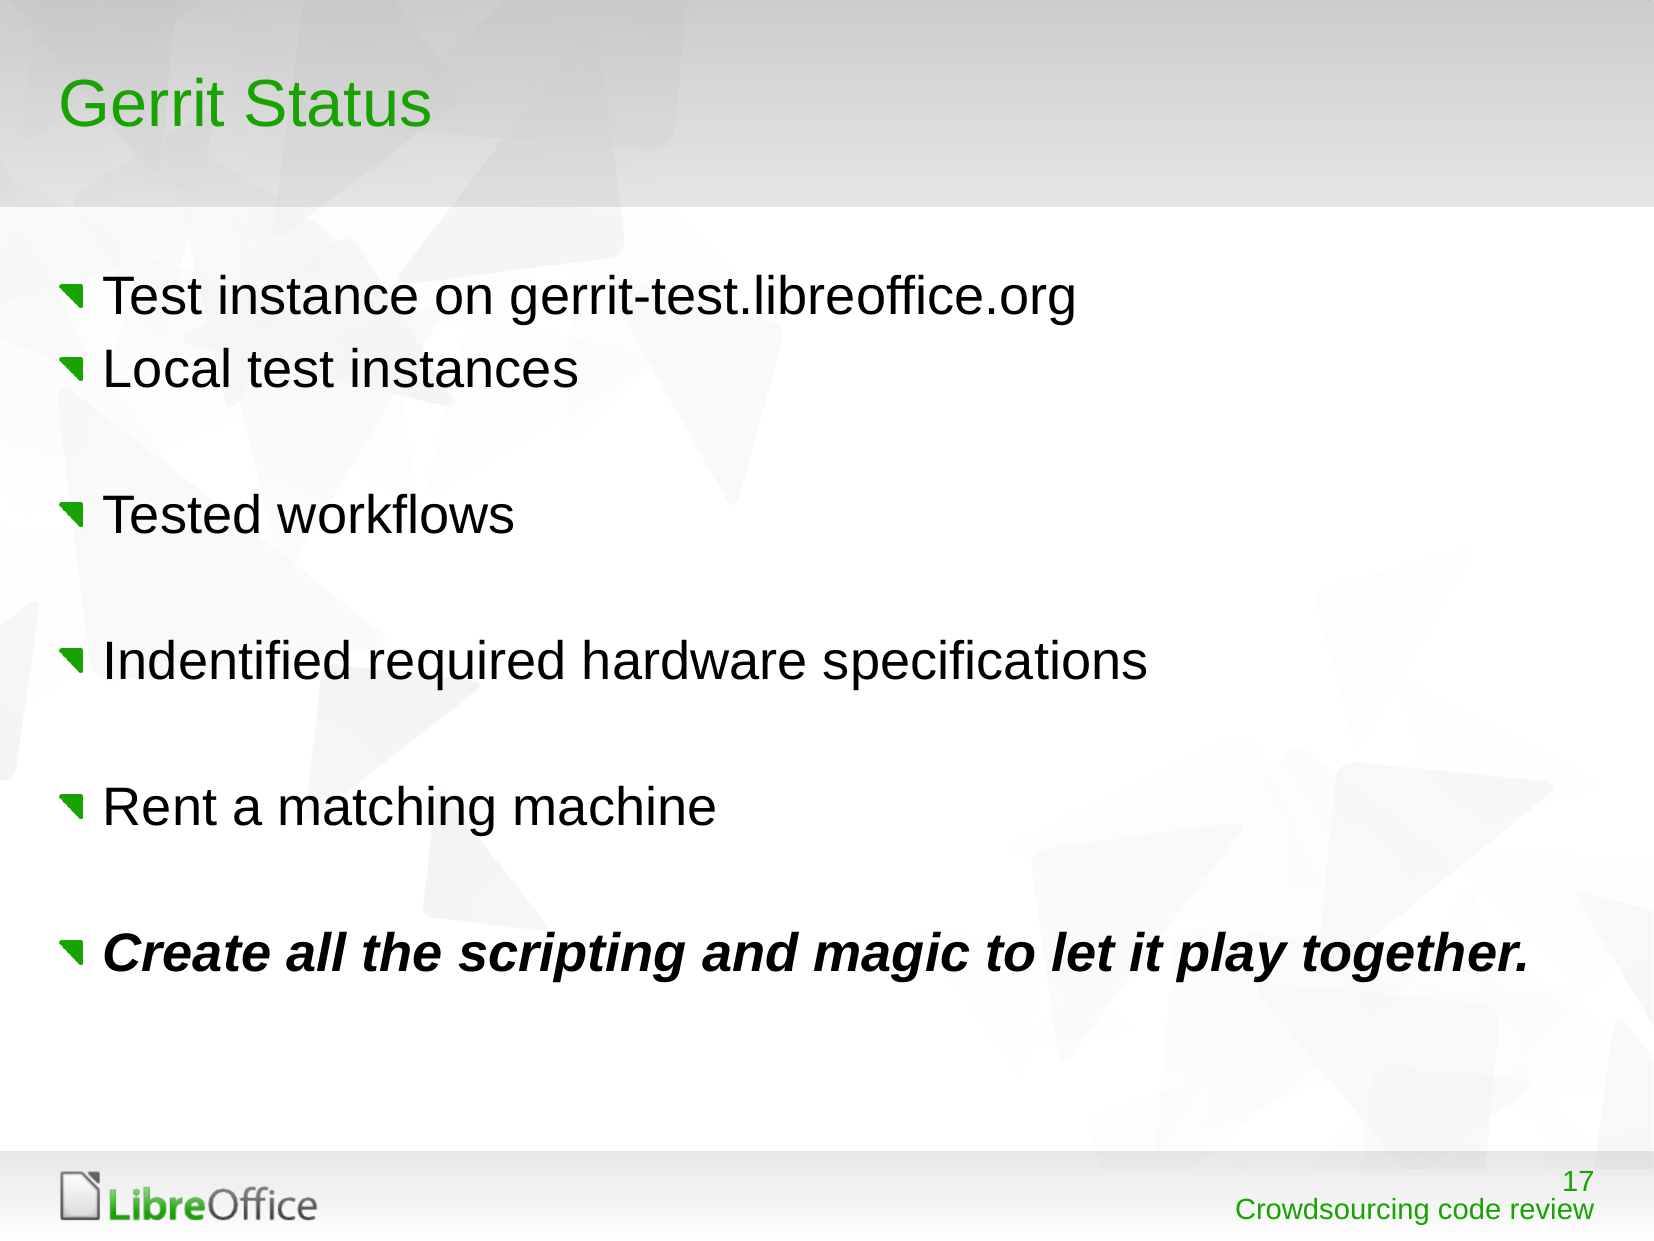

# Gerrit Status
Test instance on gerrit-test.libreoffice.org
Local test instances
Tested workflows
Indentified required hardware specifications
Rent a matching machine
Create all the scripting and magic to let it play together.
17
Crowdsourcing code review